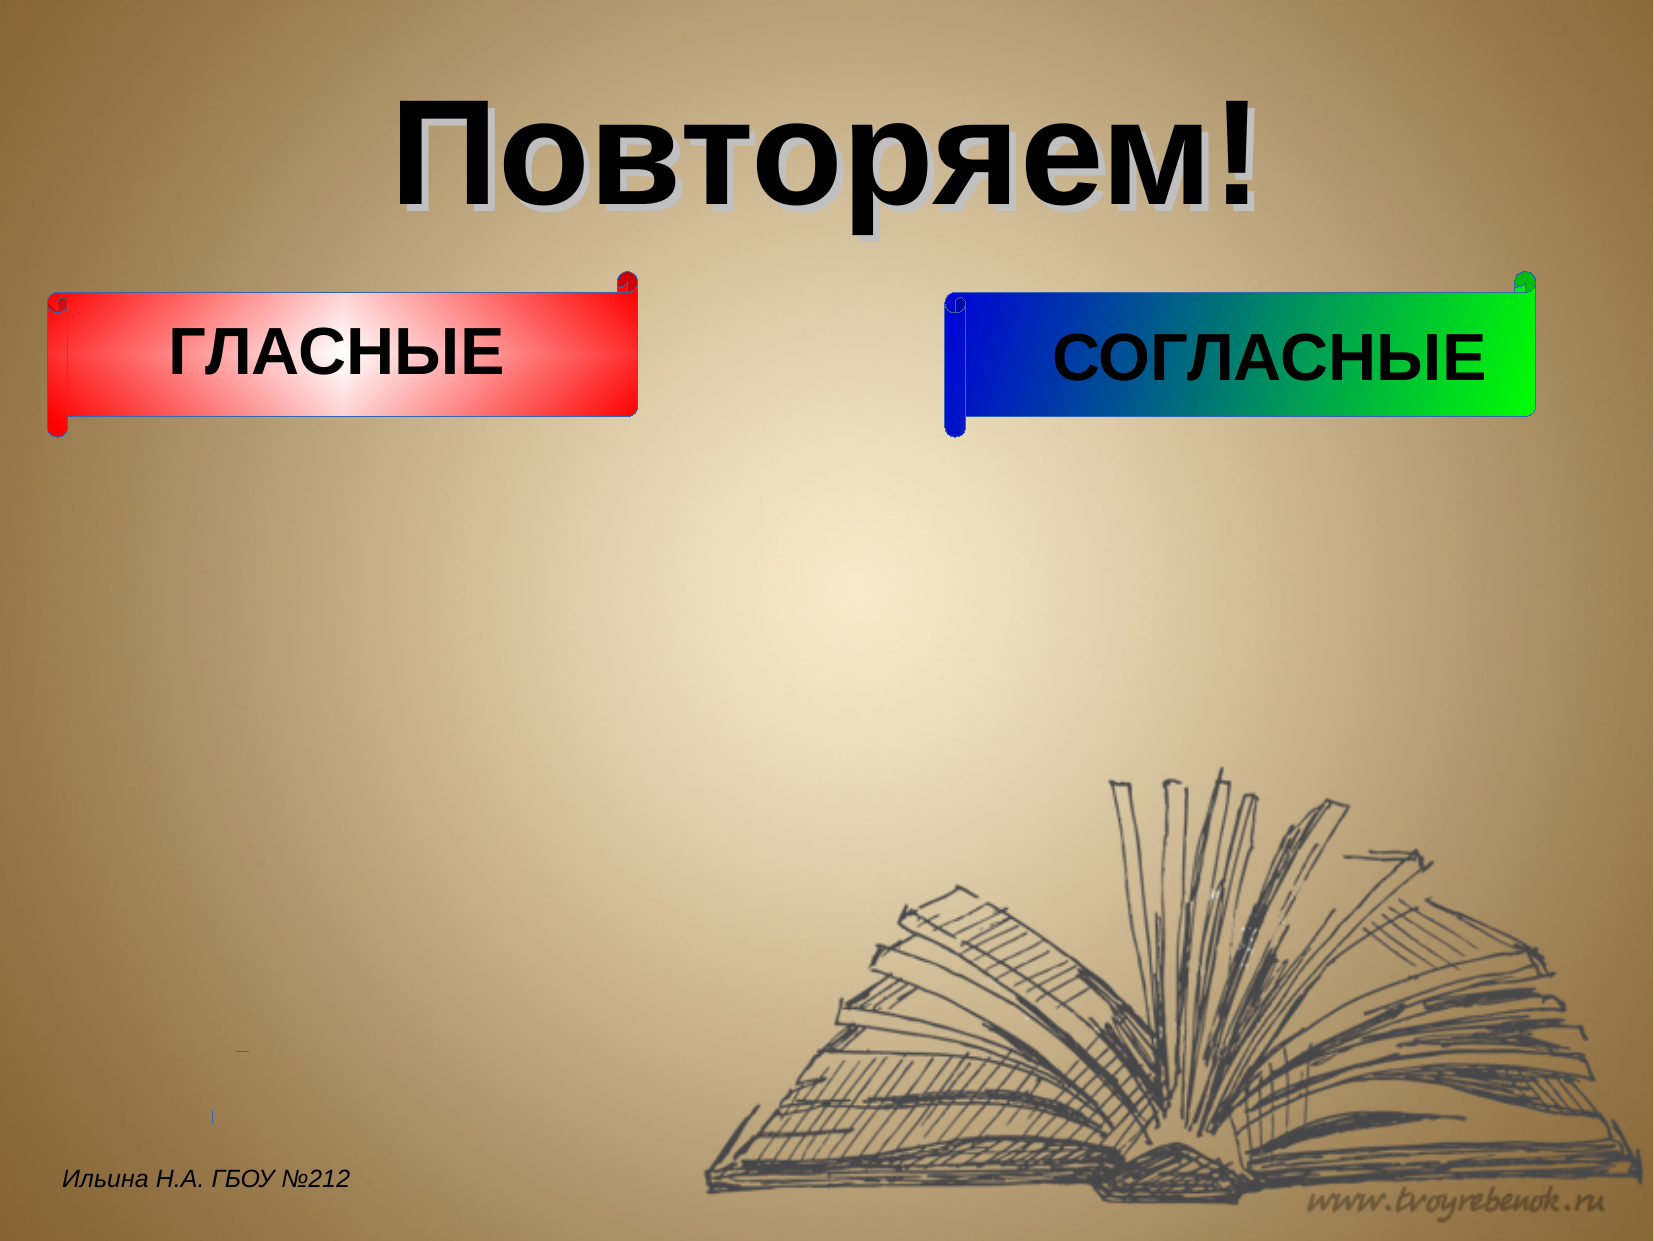

# Повторяем!
ГЛАСНЫЕ
СОГЛАСНЫЕ
Ильина Н.А. ГБОУ №212